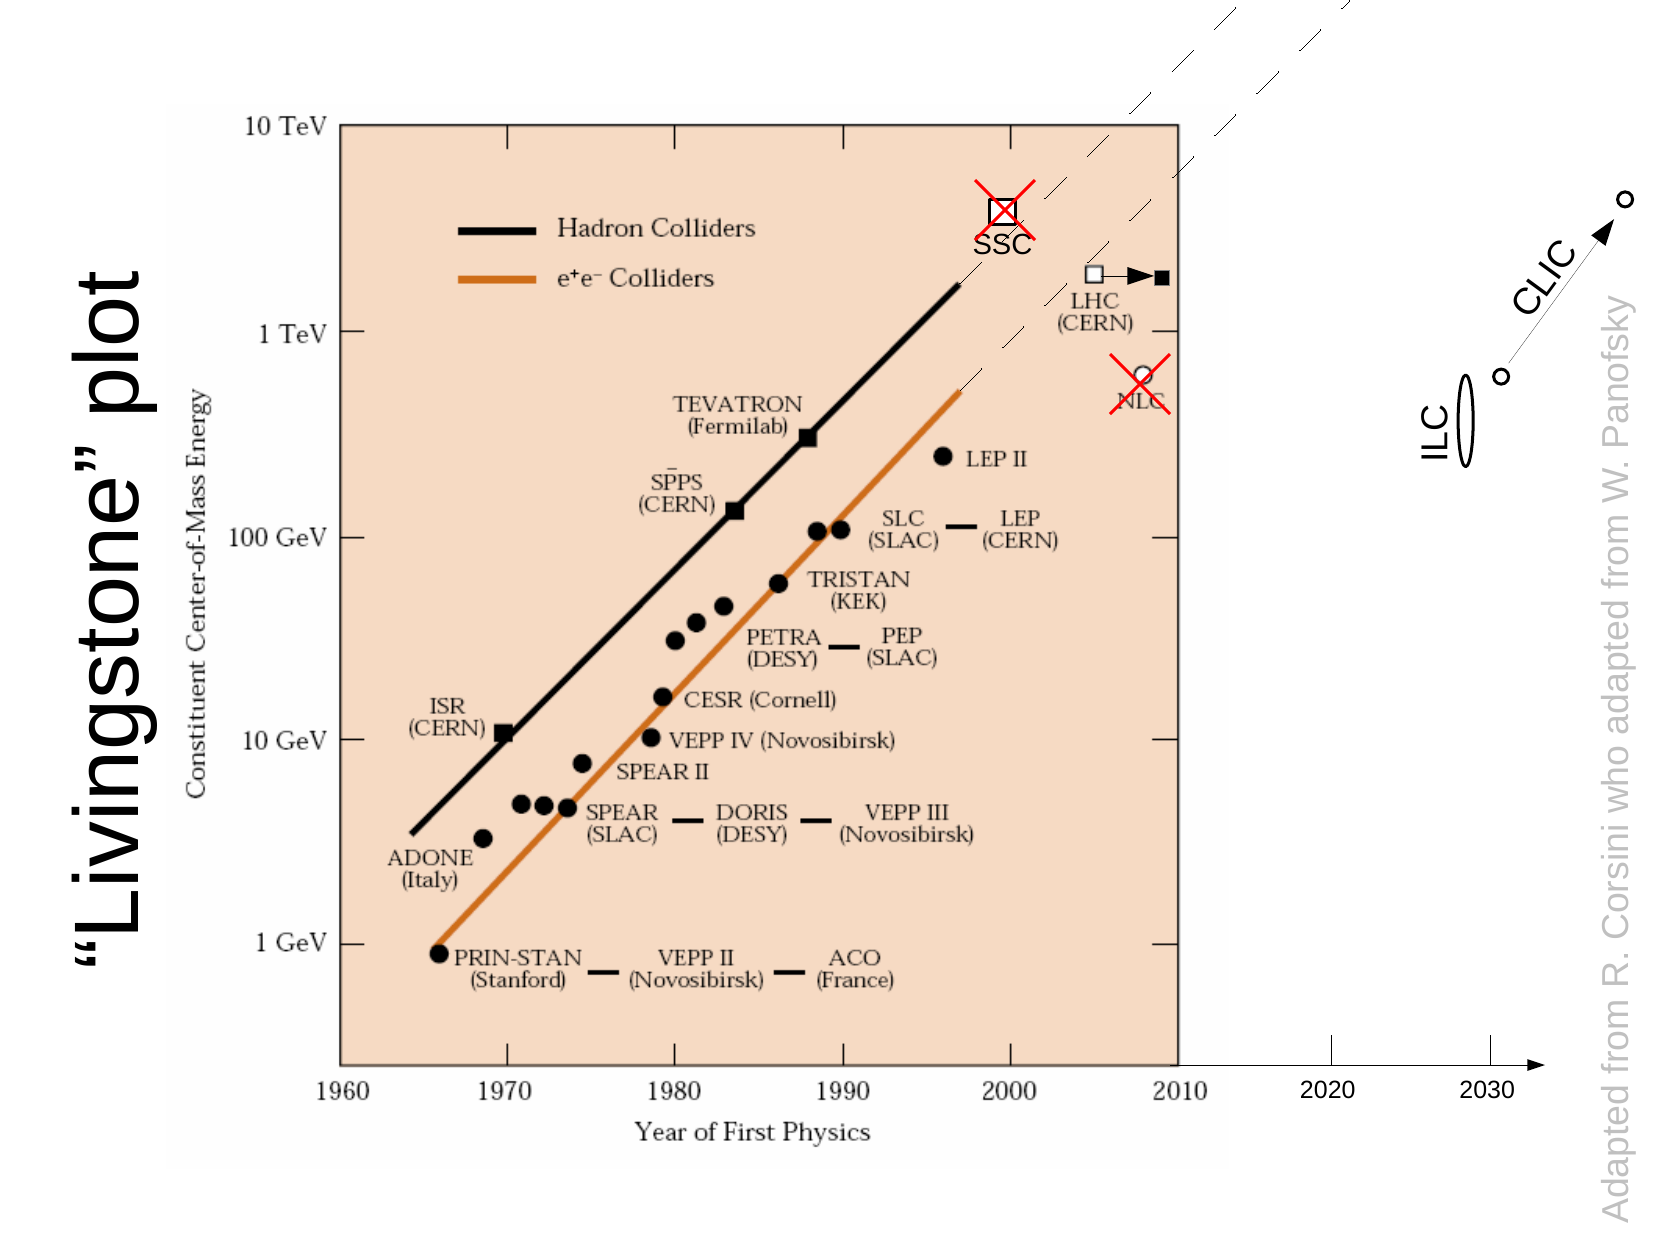

SSC
CLIC
ILC
2020
2030
# “Livingstone” plot
Adapted from R. Corsini who adapted from W. Panofsky